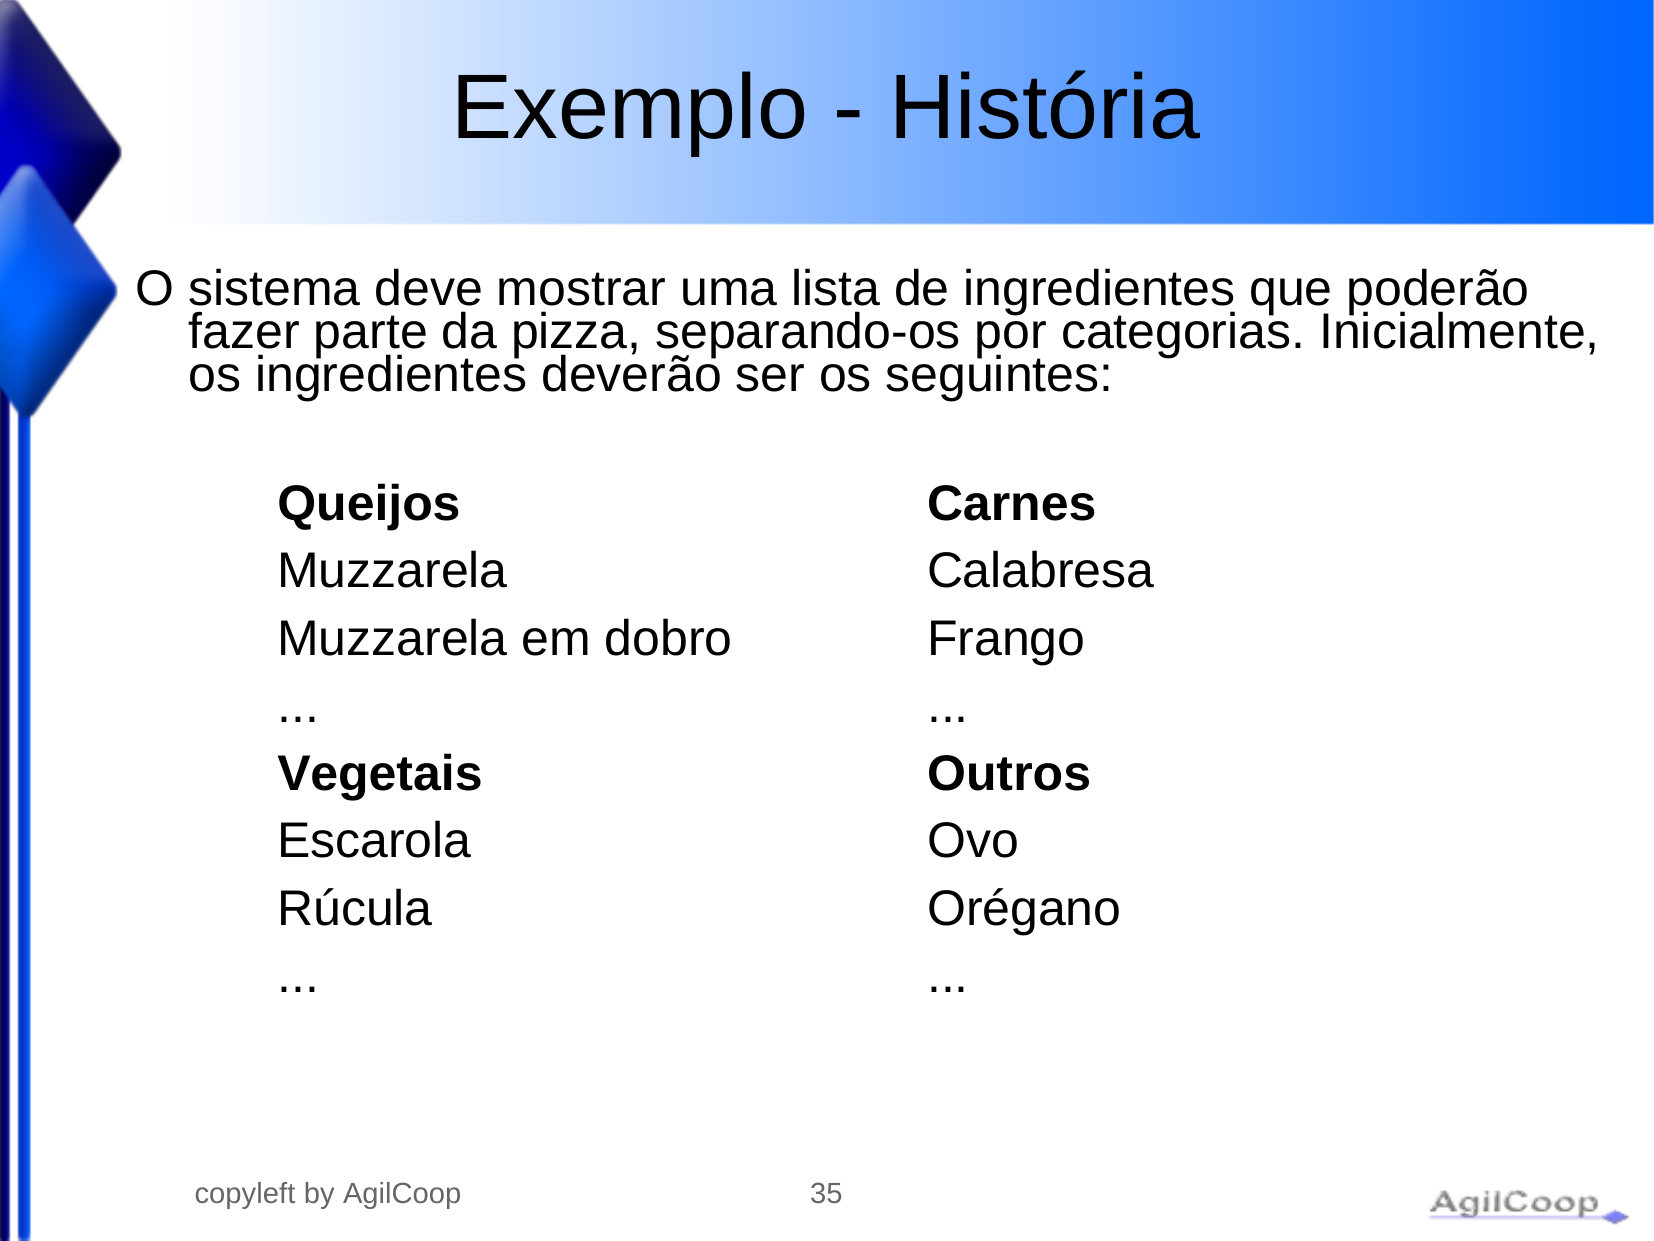

# Exemplo - História
O sistema deve mostrar uma lista de ingredientes que poderão fazer parte da pizza, separando-os por categorias. Inicialmente, os ingredientes deverão ser os seguintes:
Queijos
Muzzarela
Muzzarela em dobro
...
Vegetais
Escarola
Rúcula
...
Carnes
Calabresa
Frango
...
Outros
Ovo
Orégano
...
copyleft by AgilCoop
35